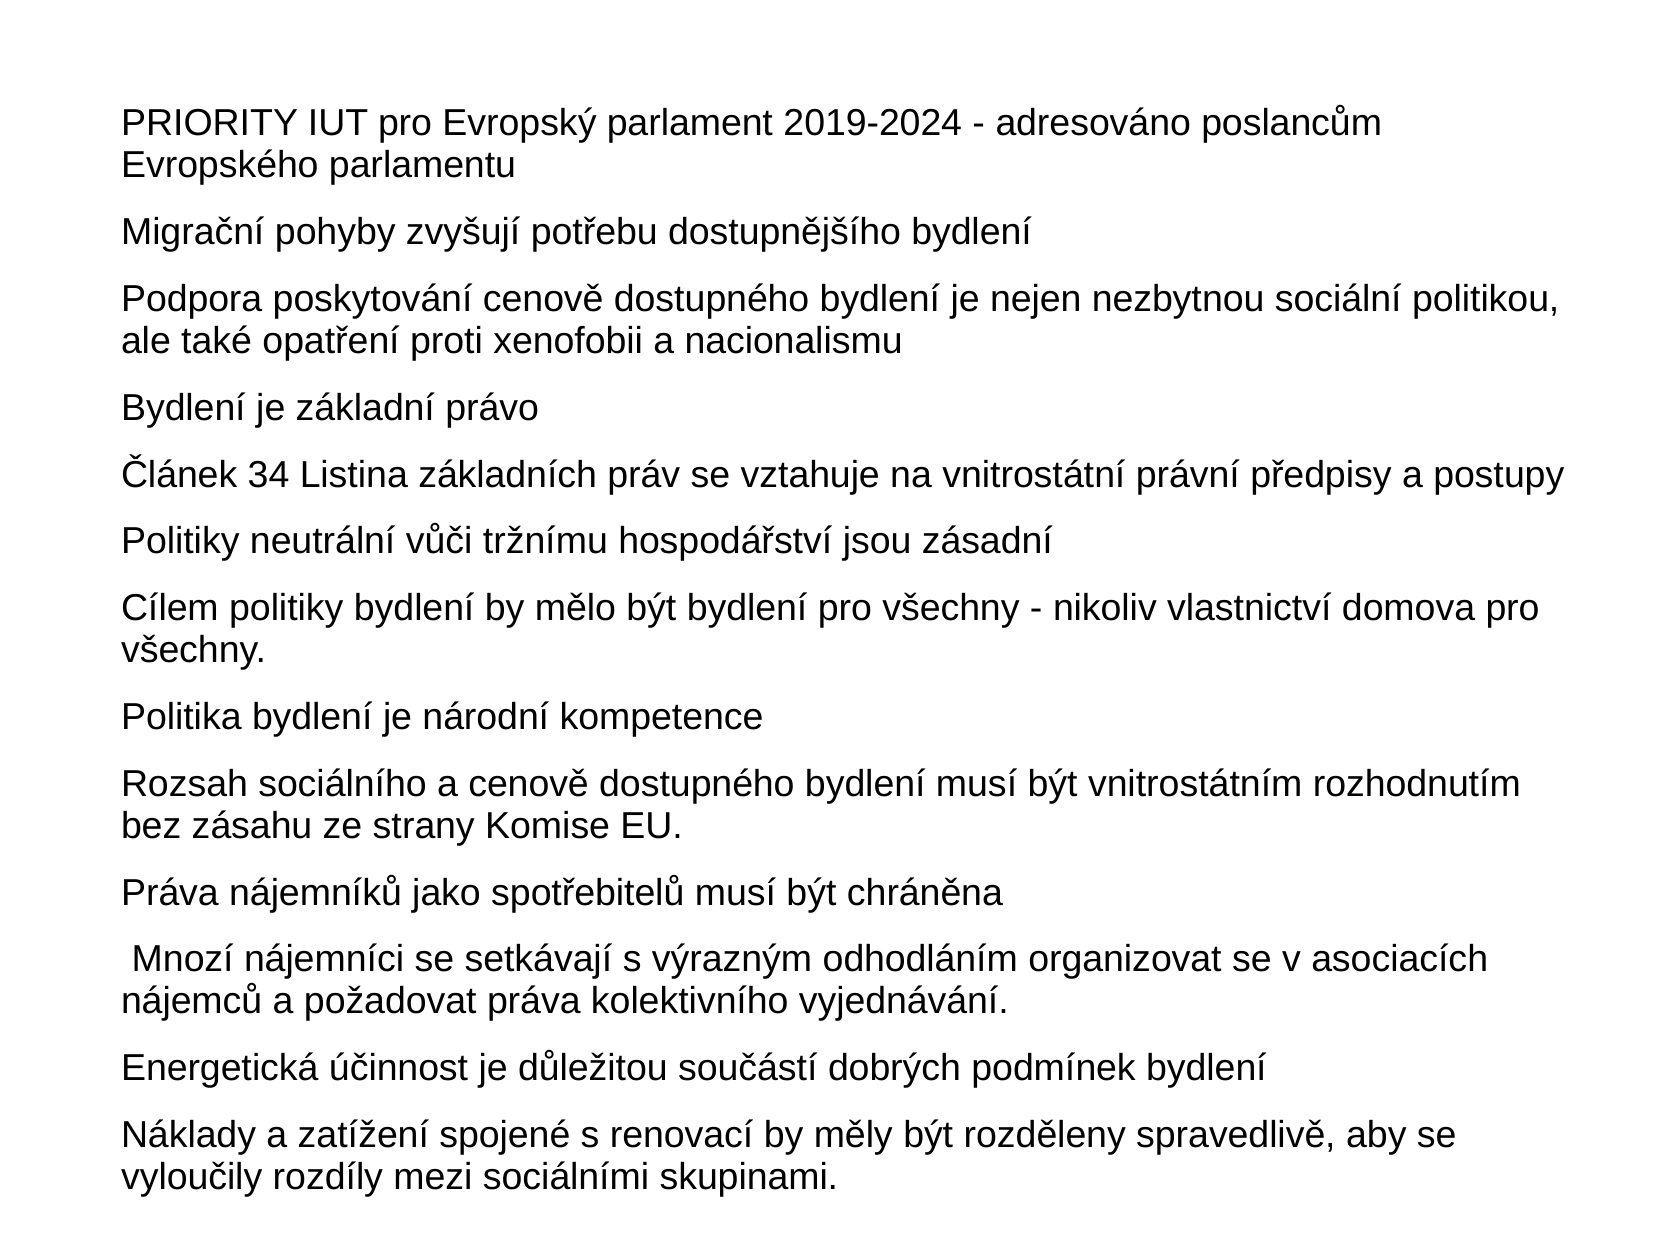

PRIORITY IUT pro Evropský parlament 2019-2024 - adresováno poslancům Evropského parlamentu
Migrační pohyby zvyšují potřebu dostupnějšího bydlení
Podpora poskytování cenově dostupného bydlení je nejen nezbytnou sociální politikou, ale také opatření proti xenofobii a nacionalismu
Bydlení je základní právo
Článek 34 Listina základních práv se vztahuje na vnitrostátní právní předpisy a postupy
Politiky neutrální vůči tržnímu hospodářství jsou zásadní
Cílem politiky bydlení by mělo být bydlení pro všechny - nikoliv vlastnictví domova pro všechny.
Politika bydlení je národní kompetence
Rozsah sociálního a cenově dostupného bydlení musí být vnitrostátním rozhodnutím bez zásahu ze strany Komise EU.
Práva nájemníků jako spotřebitelů musí být chráněna
 Mnozí nájemníci se setkávají s výrazným odhodláním organizovat se v asociacích nájemců a požadovat práva kolektivního vyjednávání.
Energetická účinnost je důležitou součástí dobrých podmínek bydlení
Náklady a zatížení spojené s renovací by měly být rozděleny spravedlivě, aby se vyloučily rozdíly mezi sociálními skupinami.